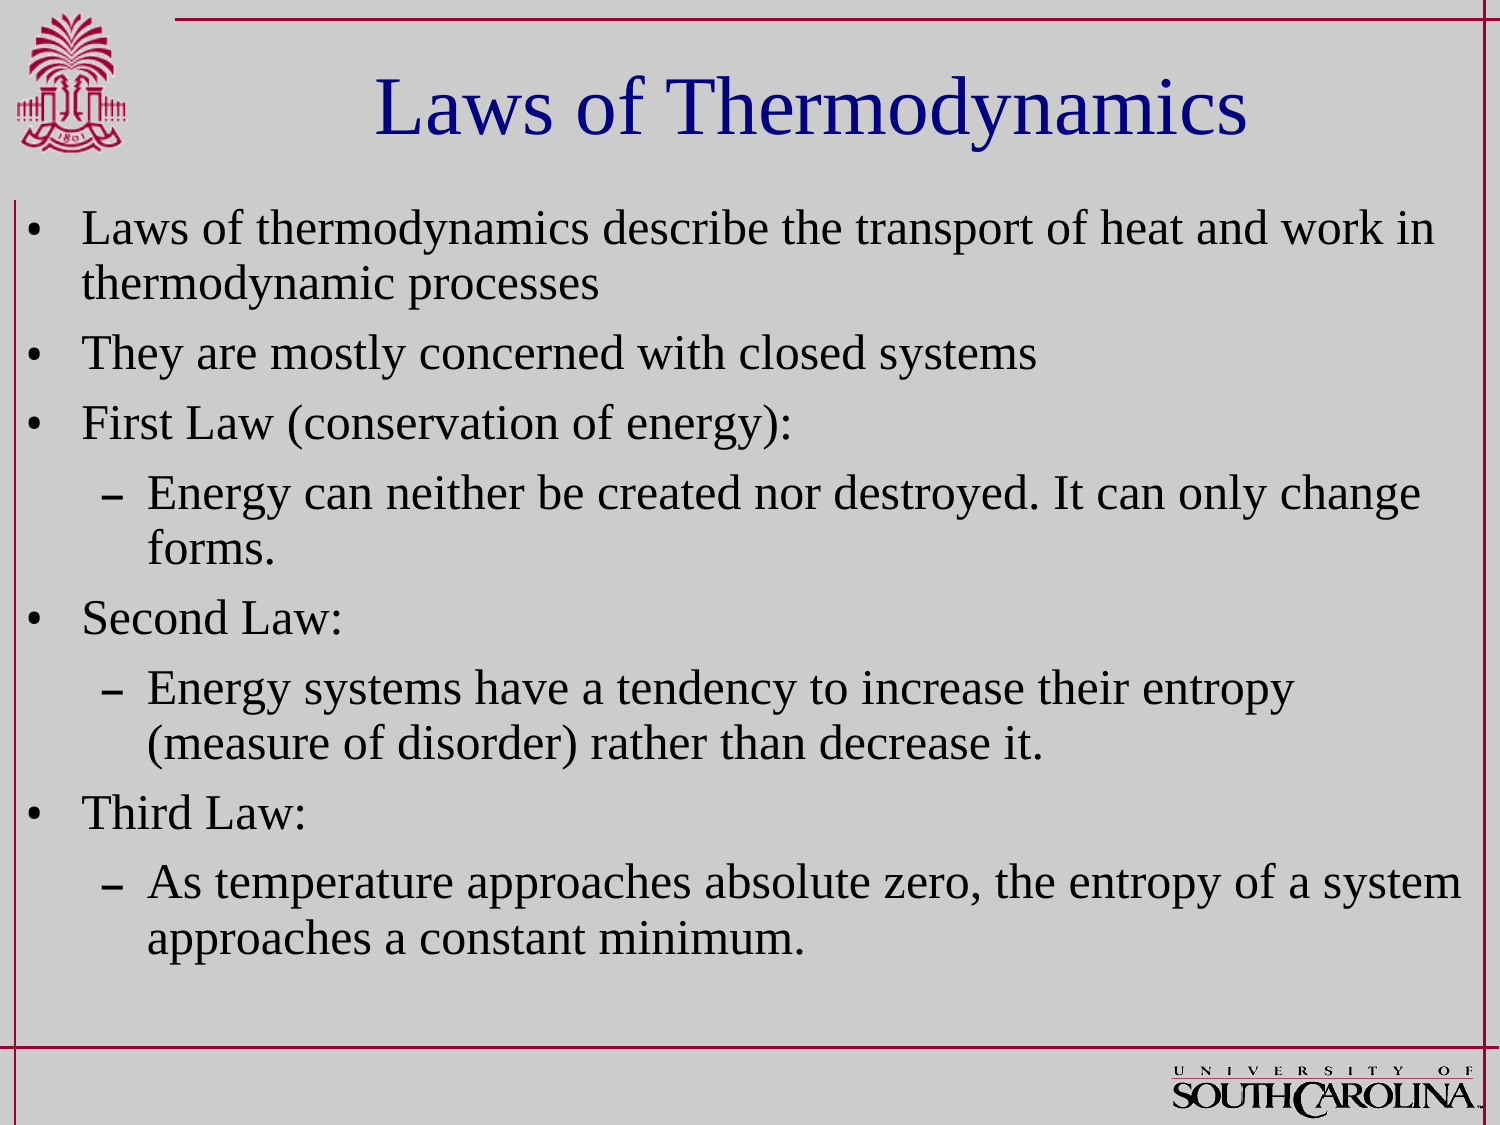

# Laws of Thermodynamics
Laws of thermodynamics describe the transport of heat and work in thermodynamic processes
They are mostly concerned with closed systems
First Law (conservation of energy):
Energy can neither be created nor destroyed. It can only change forms.
Second Law:
Energy systems have a tendency to increase their entropy (measure of disorder) rather than decrease it.
Third Law:
As temperature approaches absolute zero, the entropy of a system approaches a constant minimum.